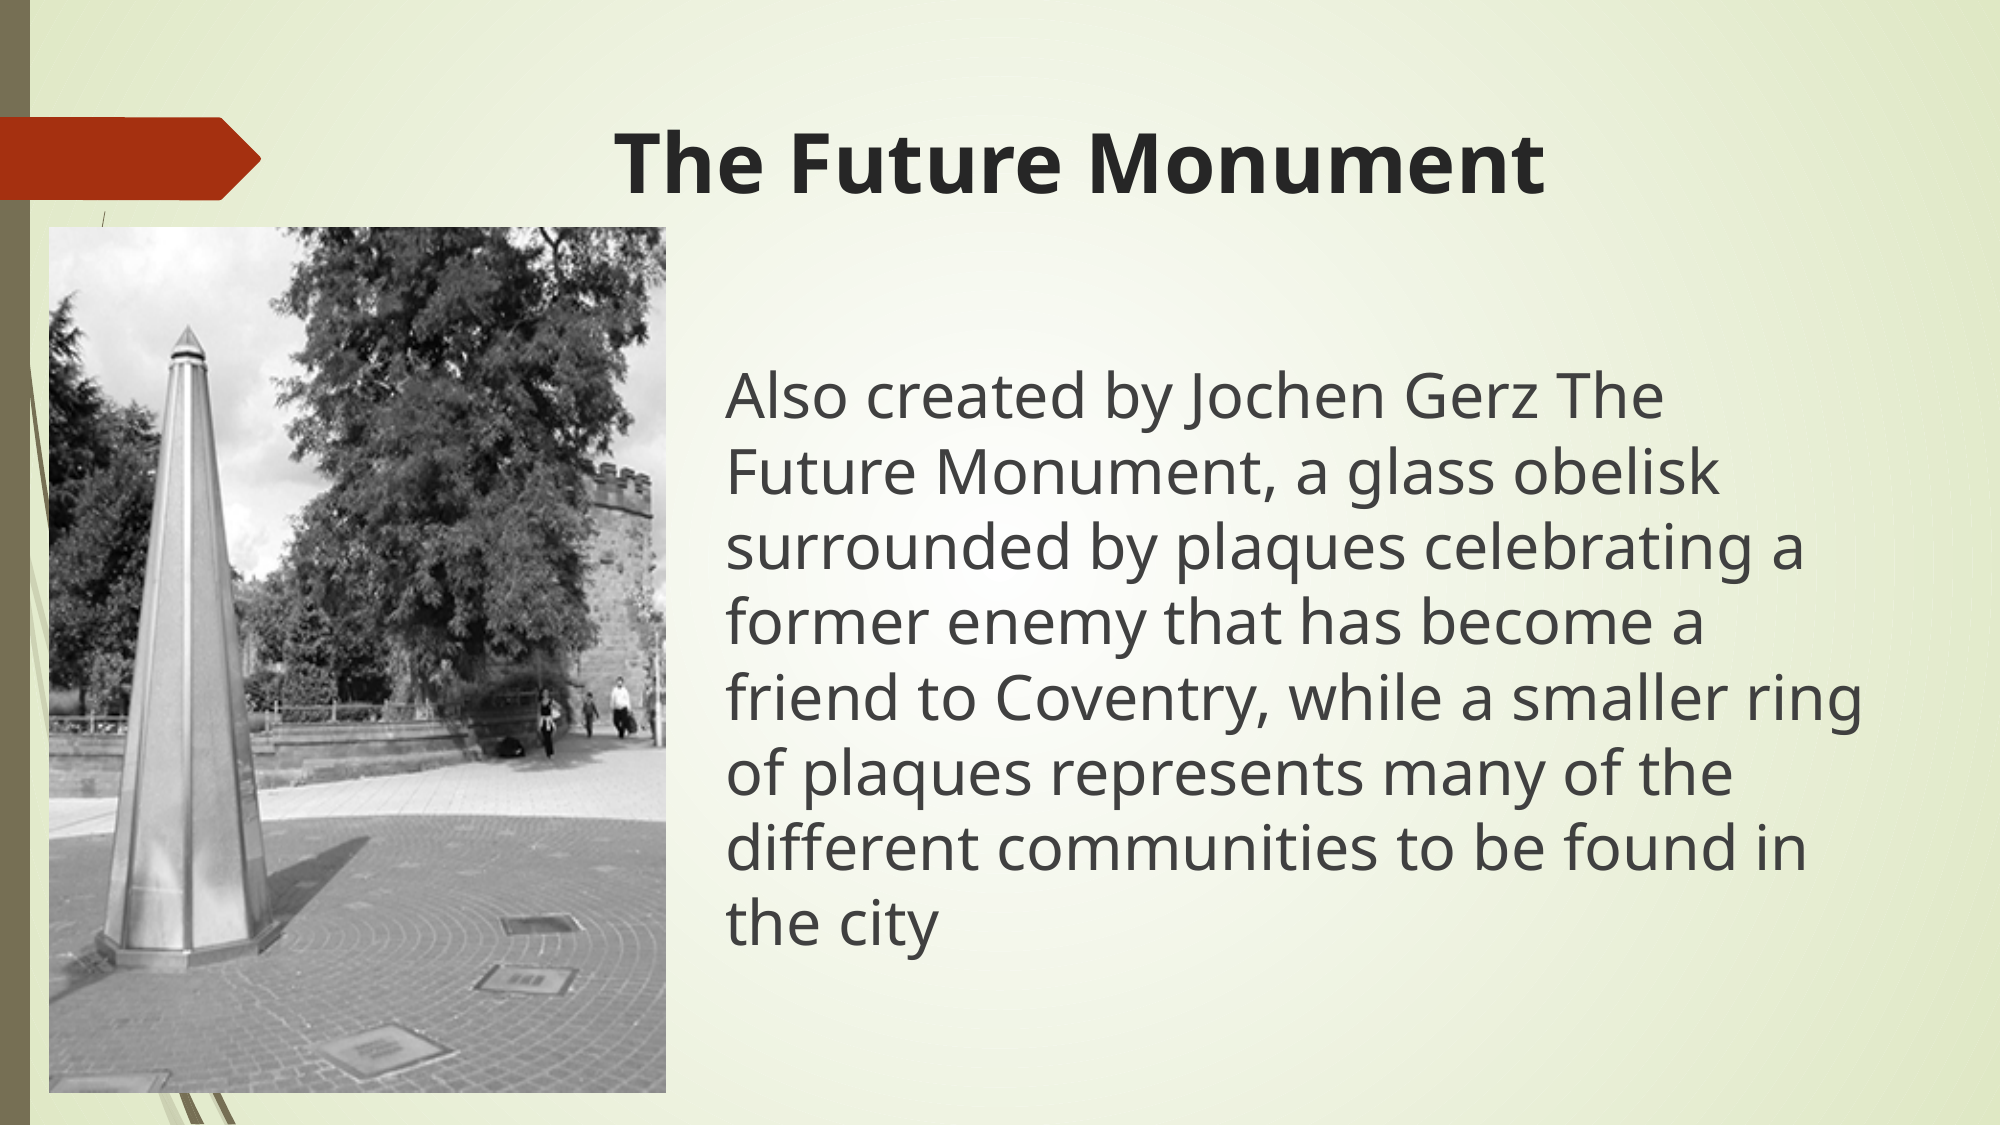

# The Future Monument
Also created by Jochen Gerz The Future Monument, a glass obelisk surrounded by plaques celebrating a former enemy that has become a friend to Coventry, while a smaller ring of plaques represents many of the different communities to be found in the city